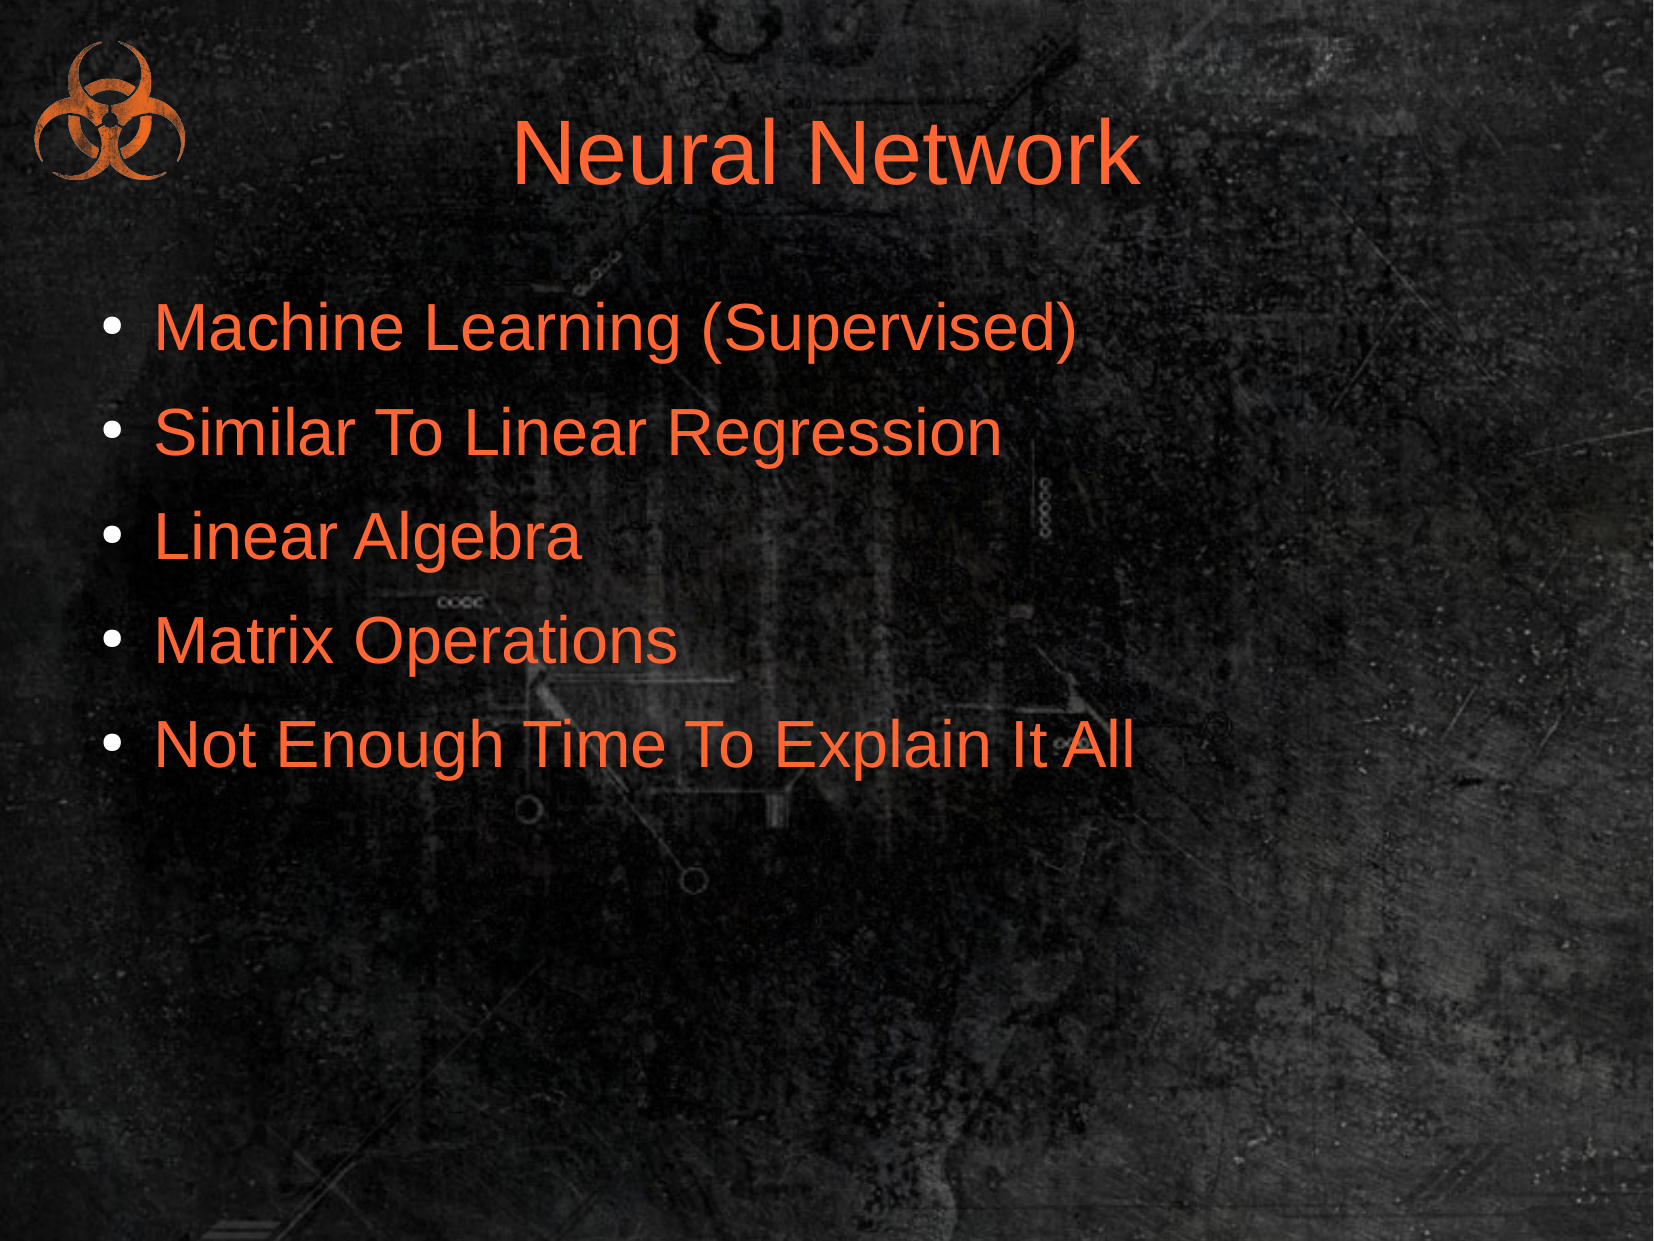

# Neural Network
Machine Learning (Supervised)
Similar To Linear Regression
Linear Algebra
Matrix Operations
Not Enough Time To Explain It All